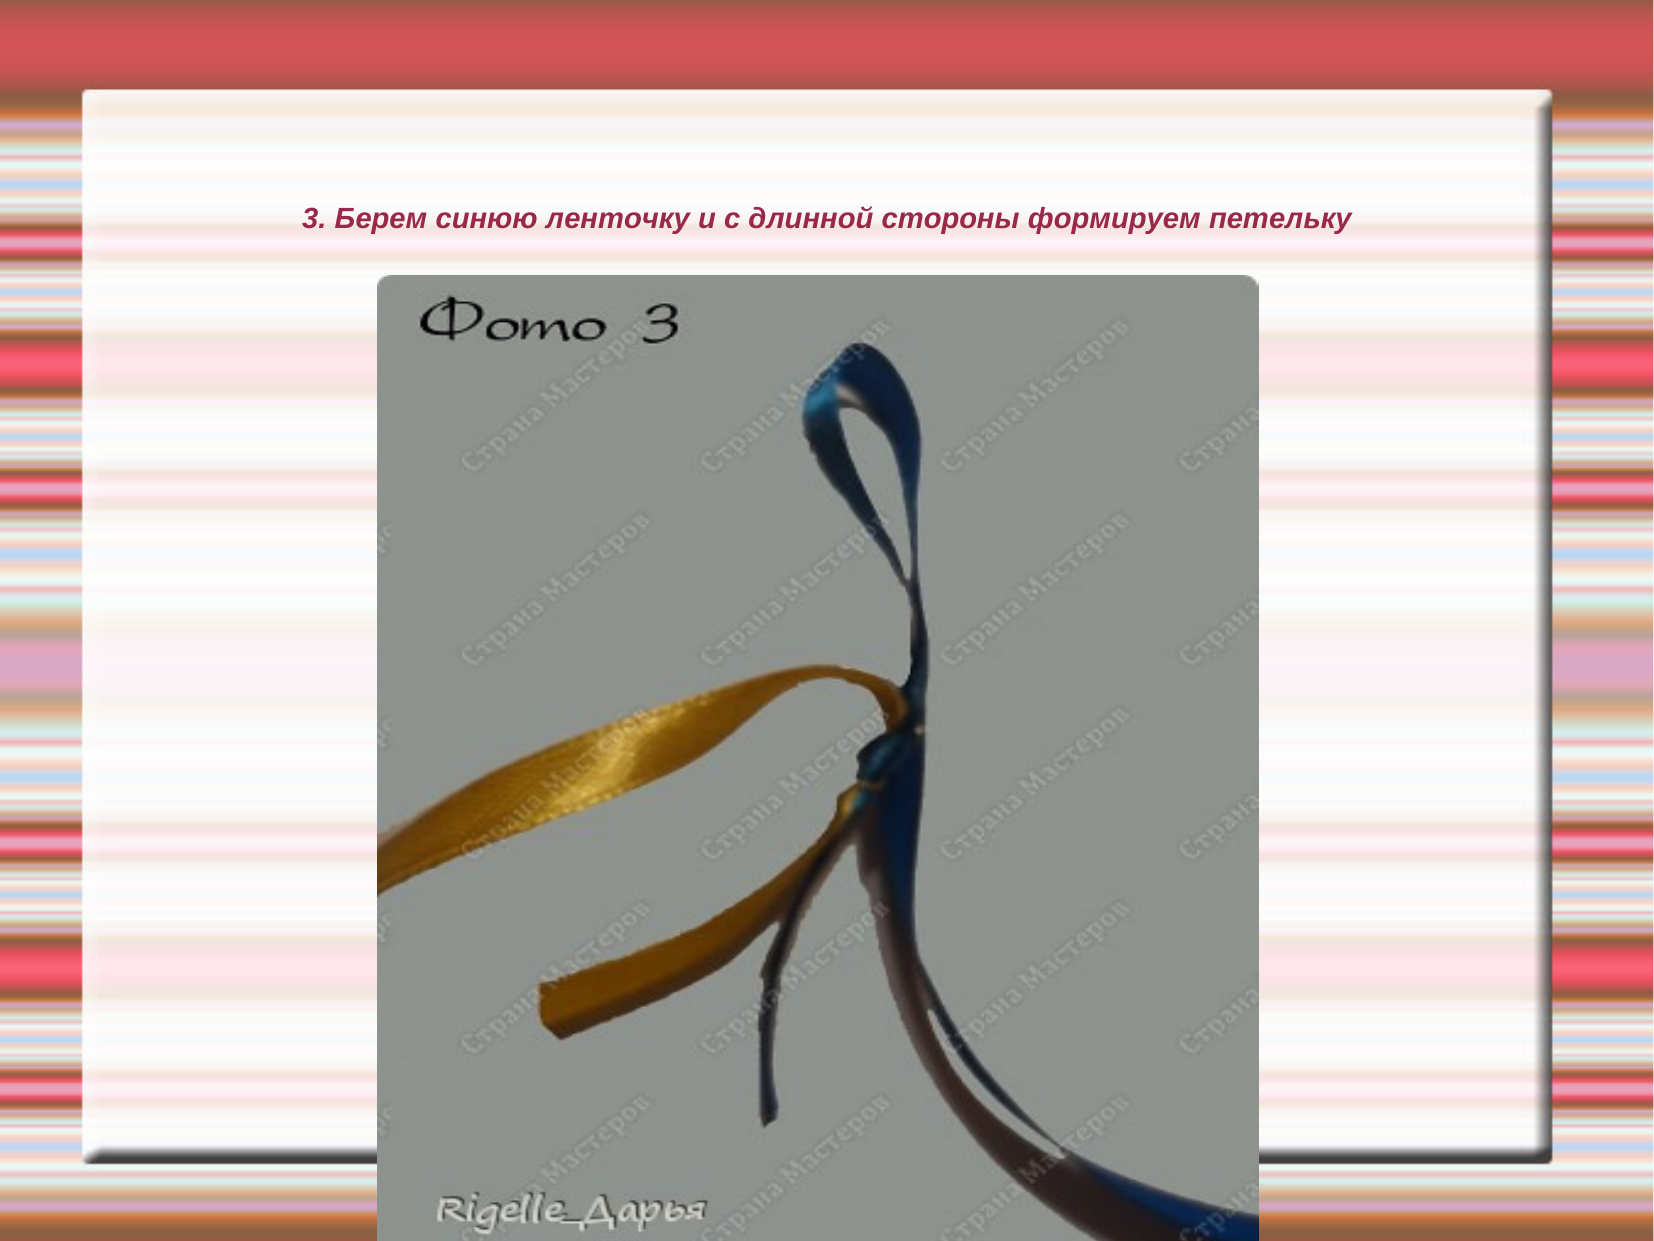

# 3. Берем синюю ленточку и с длинной стороны формируем петельку